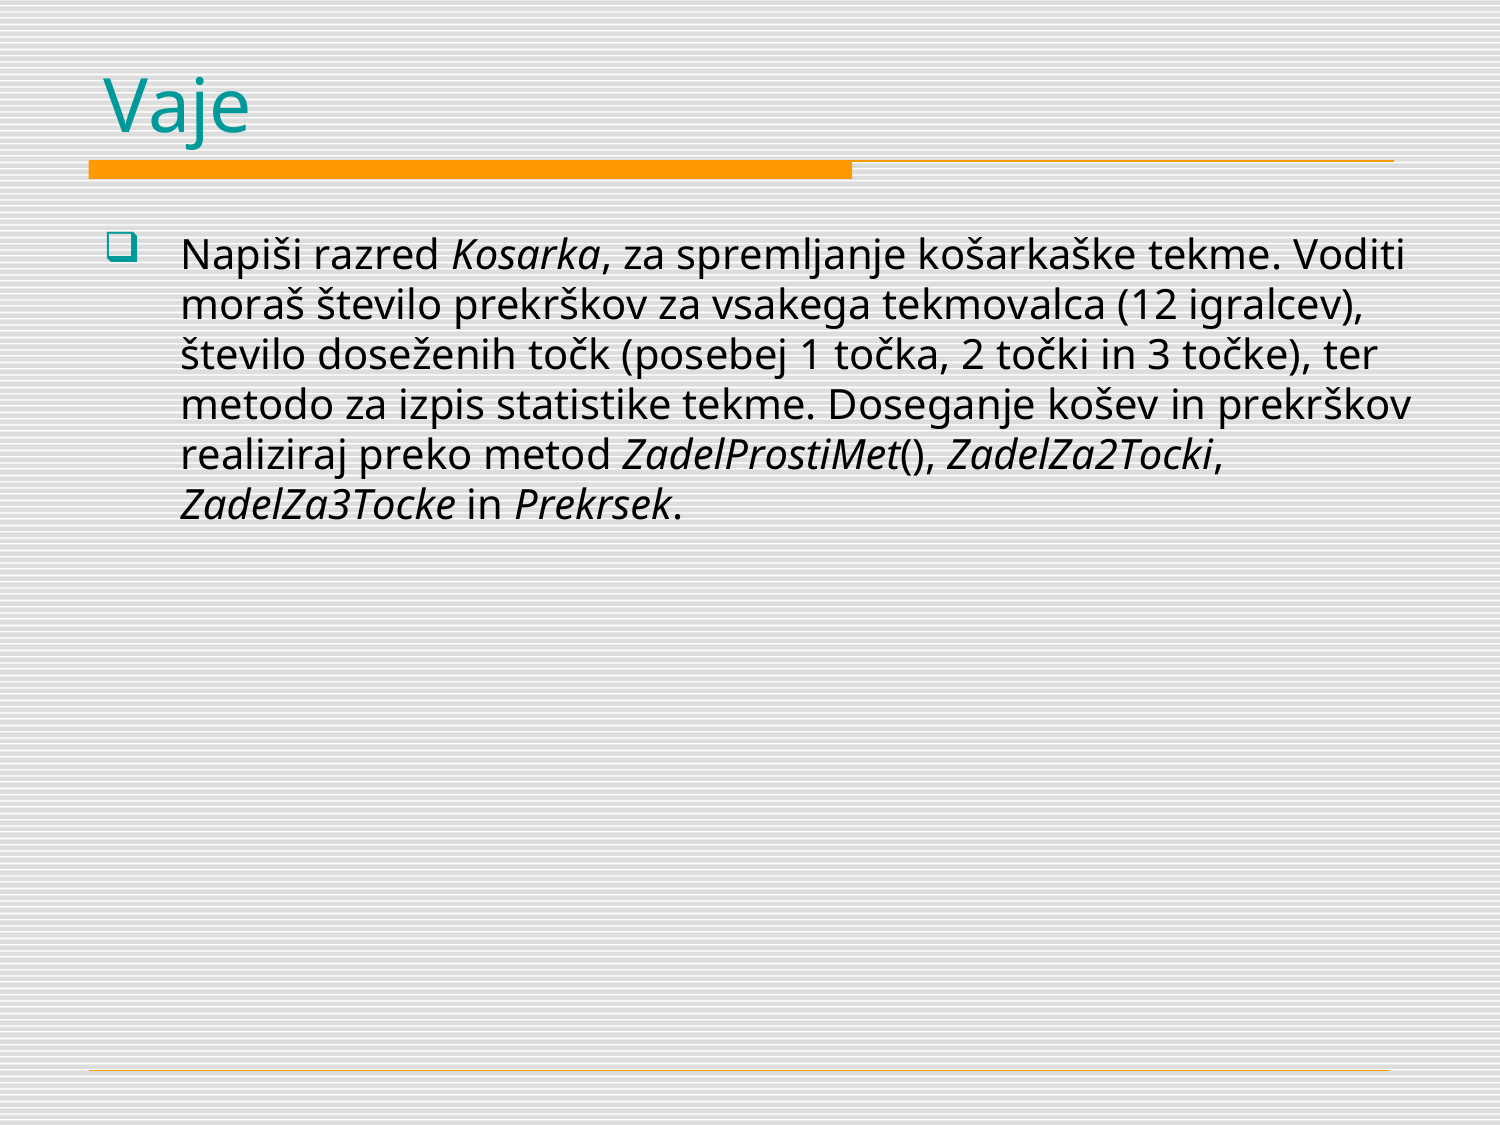

# Vaje
Napiši razred Kosarka, za spremljanje košarkaške tekme. Voditi moraš število prekrškov za vsakega tekmovalca (12 igralcev), število doseženih točk (posebej 1 točka, 2 točki in 3 točke), ter metodo za izpis statistike tekme. Doseganje košev in prekrškov realiziraj preko metod ZadelProstiMet(), ZadelZa2Tocki, ZadelZa3Tocke in Prekrsek.